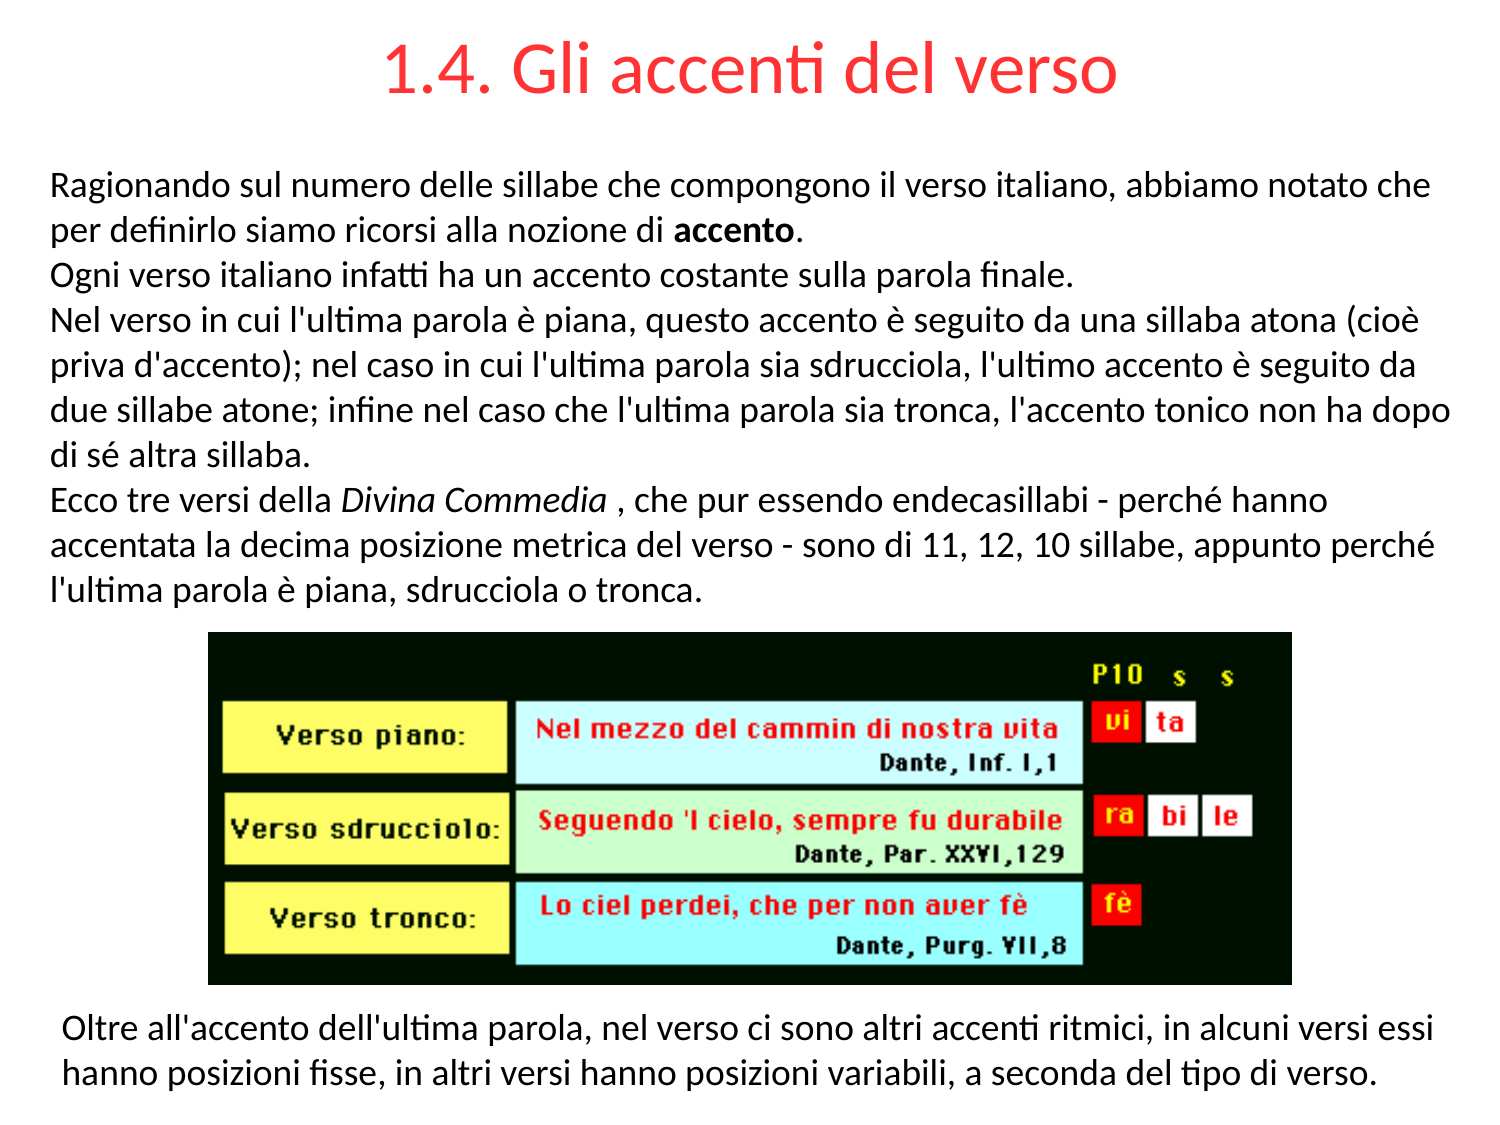

1.4. Gli accenti del verso
Ragionando sul numero delle sillabe che compongono il verso italiano, abbiamo notato che per definirlo siamo ricorsi alla nozione di accento.
Ogni verso italiano infatti ha un accento costante sulla parola finale.
Nel verso in cui l'ultima parola è piana, questo accento è seguito da una sillaba atona (cioè priva d'accento); nel caso in cui l'ultima parola sia sdrucciola, l'ultimo accento è seguito da due sillabe atone; infine nel caso che l'ultima parola sia tronca, l'accento tonico non ha dopo di sé altra sillaba.
Ecco tre versi della Divina Commedia , che pur essendo endecasillabi - perché hanno accentata la decima posizione metrica del verso - sono di 11, 12, 10 sillabe, appunto perché l'ultima parola è piana, sdrucciola o tronca.
Oltre all'accento dell'ultima parola, nel verso ci sono altri accenti ritmici, in alcuni versi essi hanno posizioni fisse, in altri versi hanno posizioni variabili, a seconda del tipo di verso.